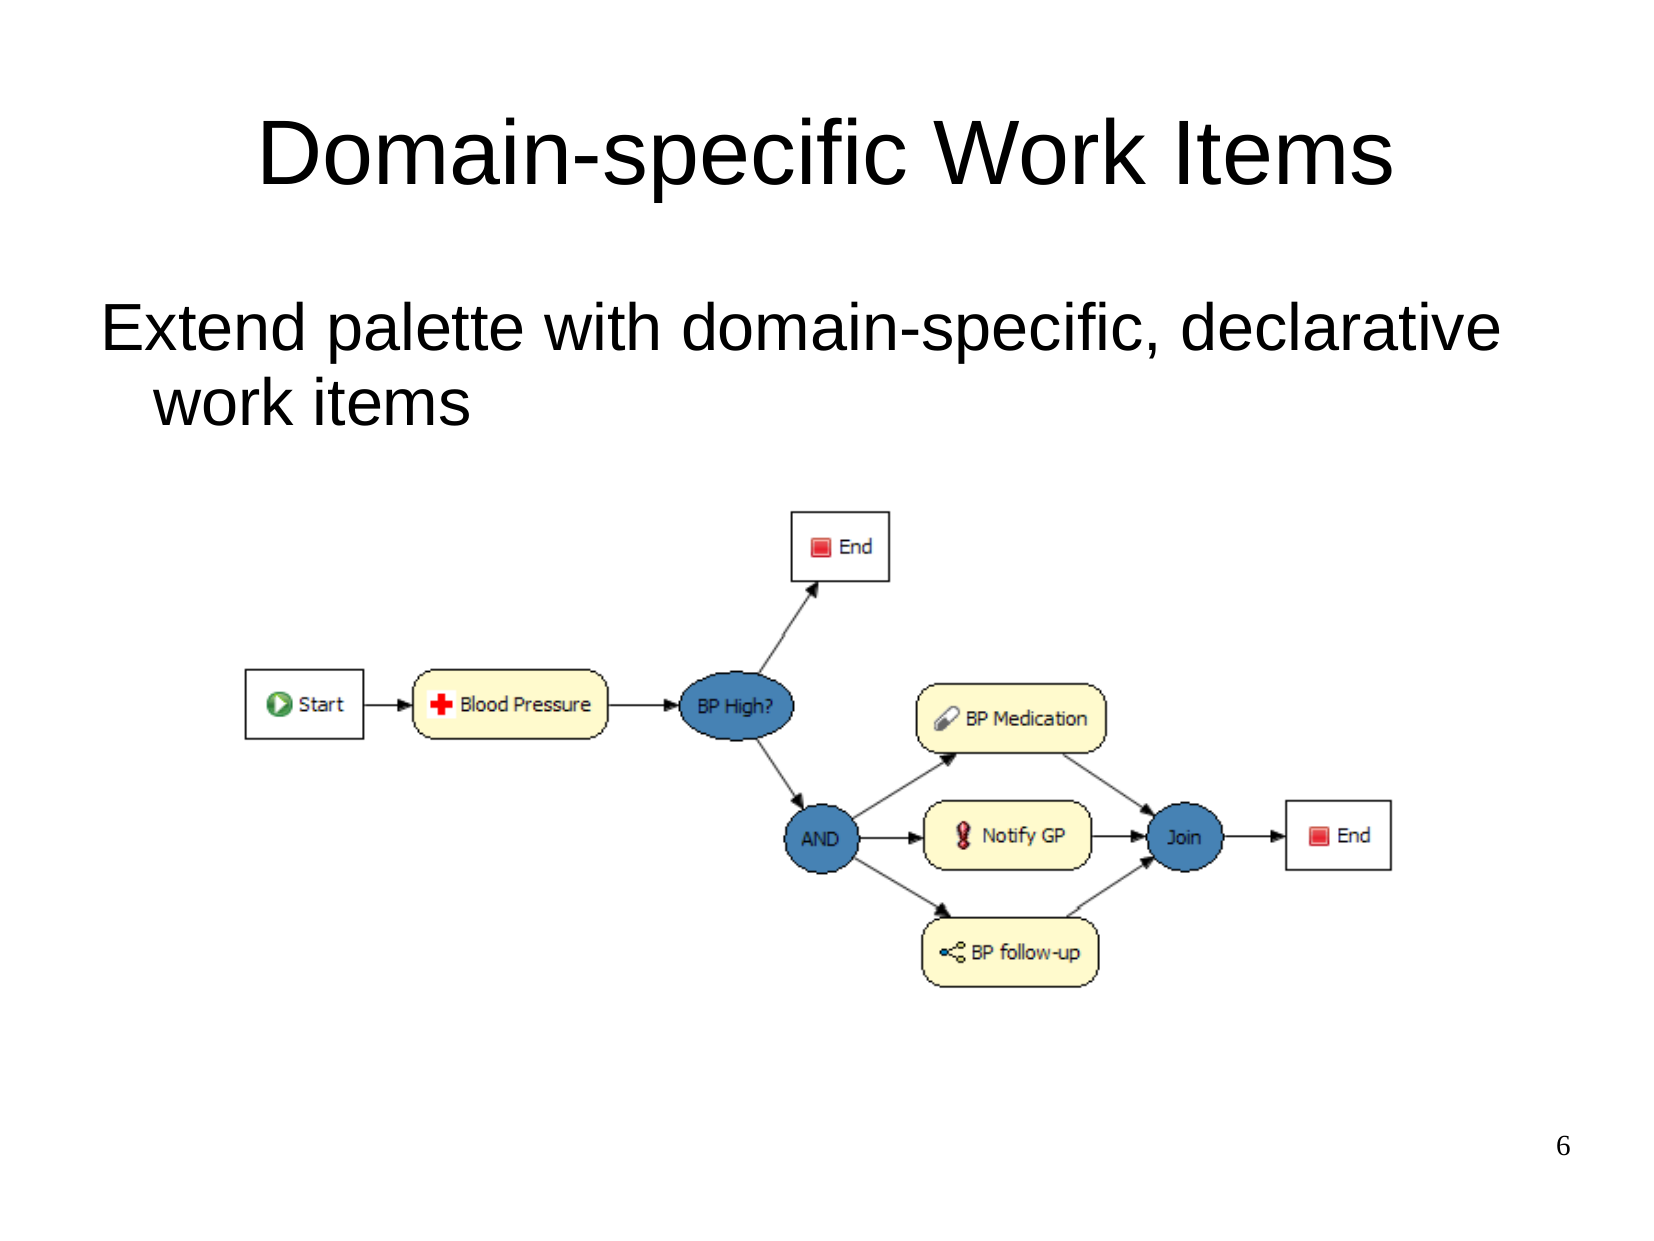

# Domain-specific Work Items
Extend palette with domain-specific, declarative work items
6